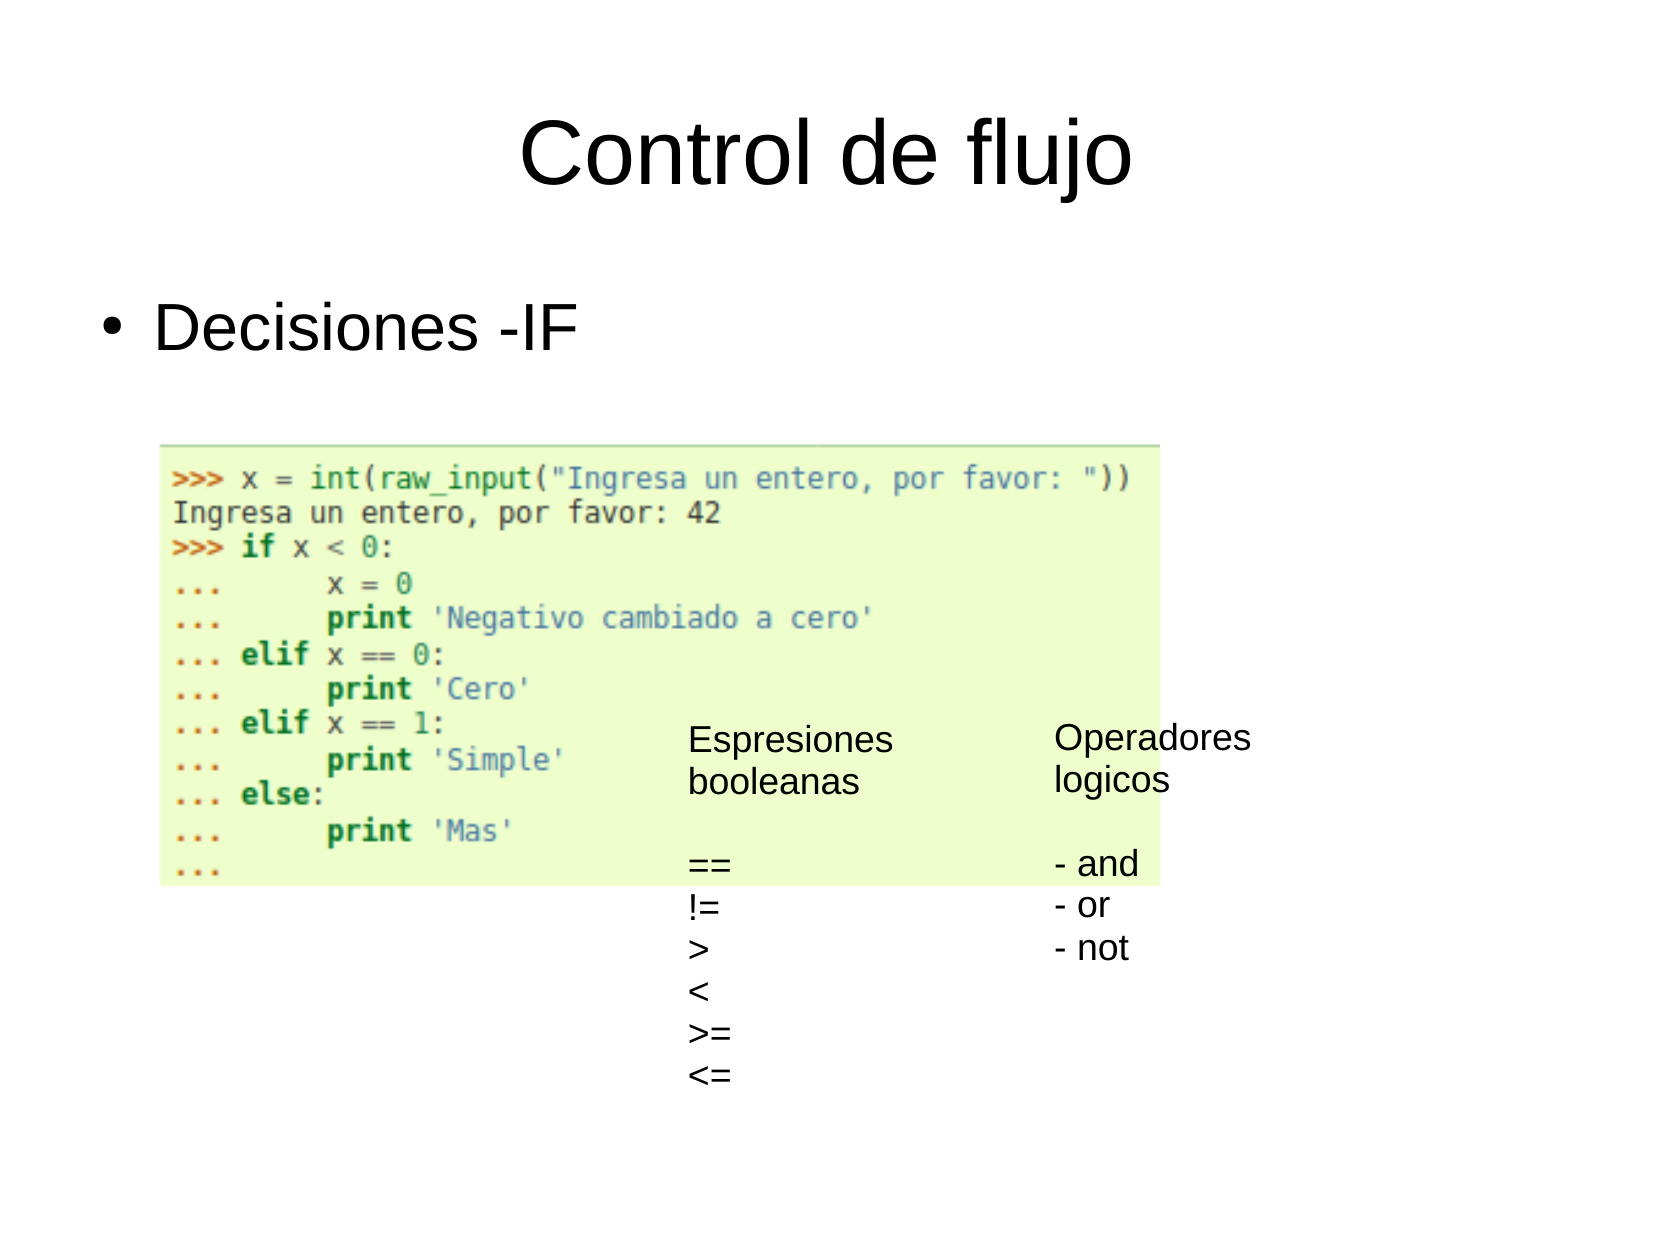

# Control de flujo
Decisiones -IF
Operadores logicos
- and
- or
- not
Espresiones booleanas
==
!=
>
<
>=
<=